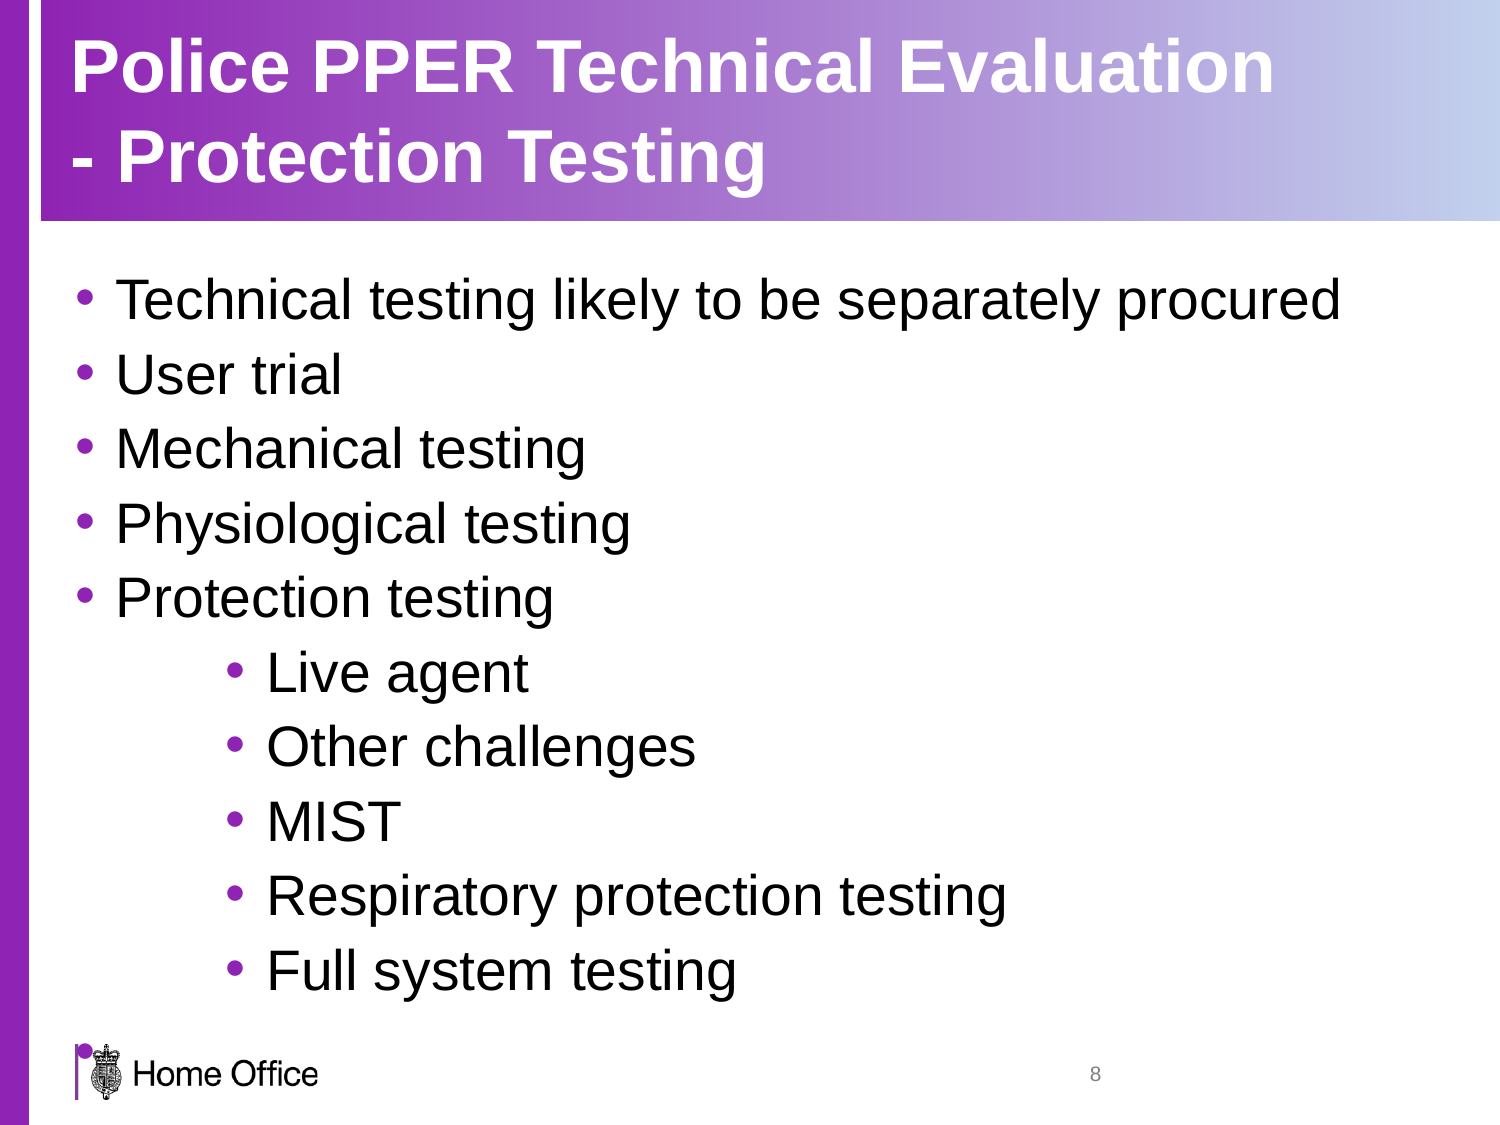

# Police PPER Technical Evaluation - Protection Testing
Technical testing likely to be separately procured
User trial
Mechanical testing
Physiological testing
Protection testing
Live agent
Other challenges
MIST
Respiratory protection testing
Full system testing